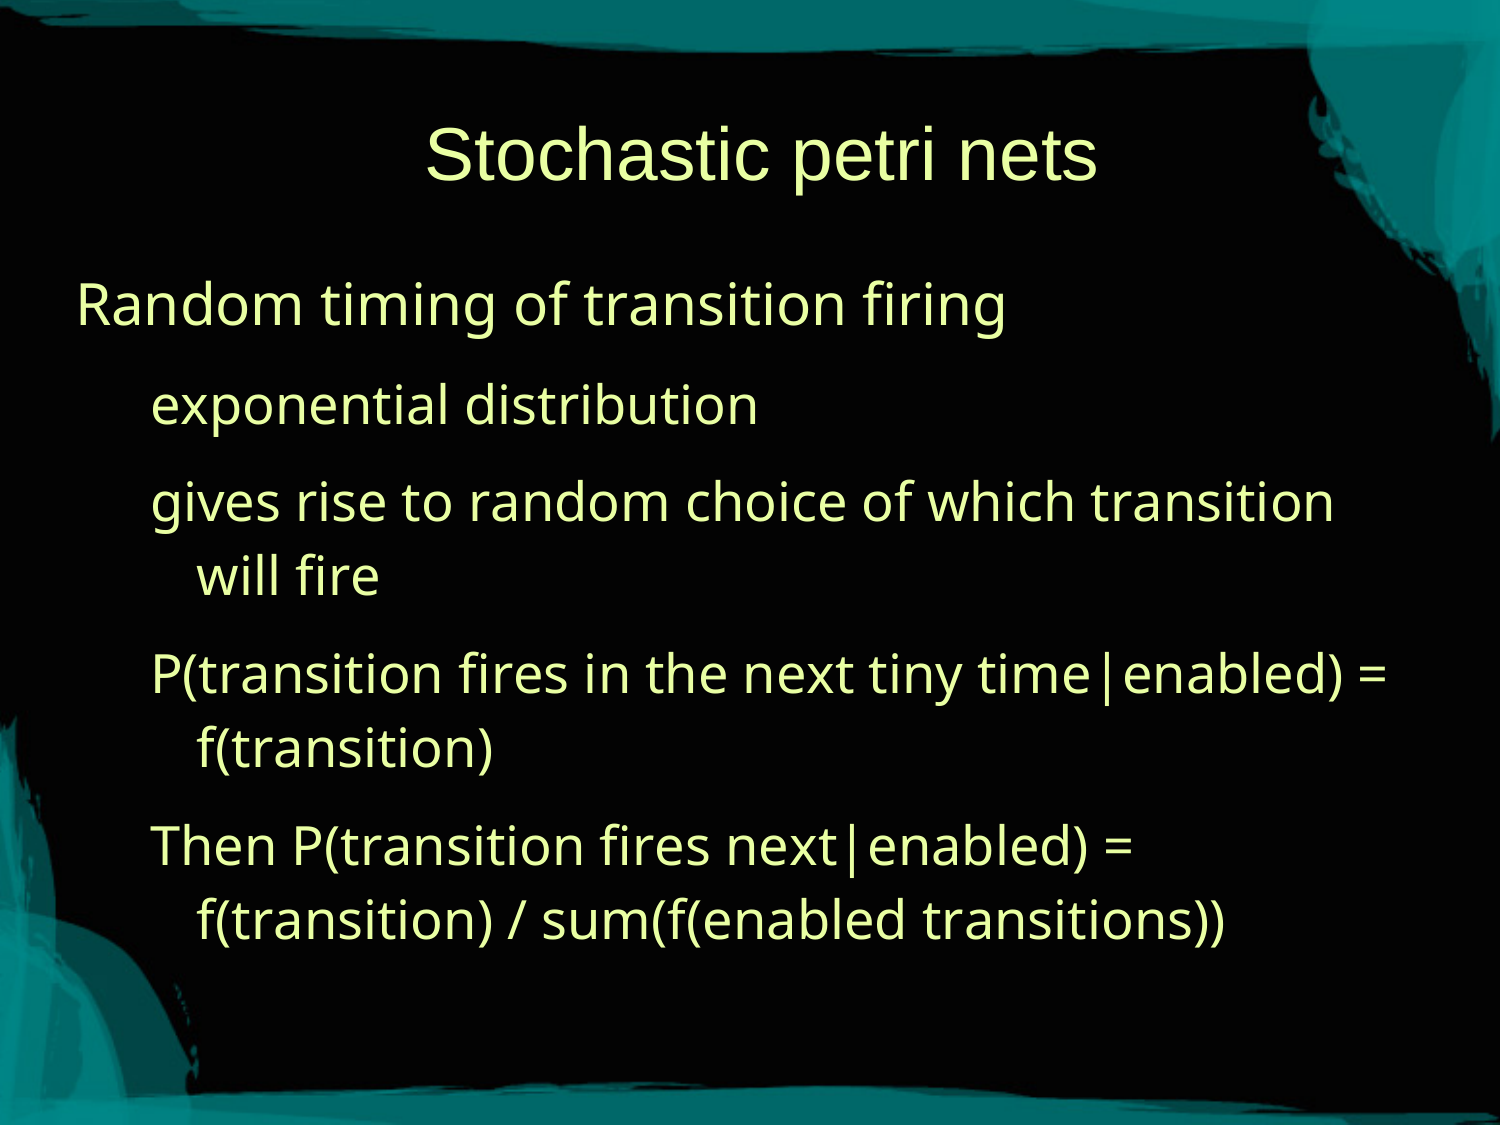

# Stochastic petri nets
Random timing of transition firing
exponential distribution
gives rise to random choice of which transition will fire
P(transition fires in the next tiny time|enabled) = f(transition)
Then P(transition fires next|enabled) = f(transition) / sum(f(enabled transitions))